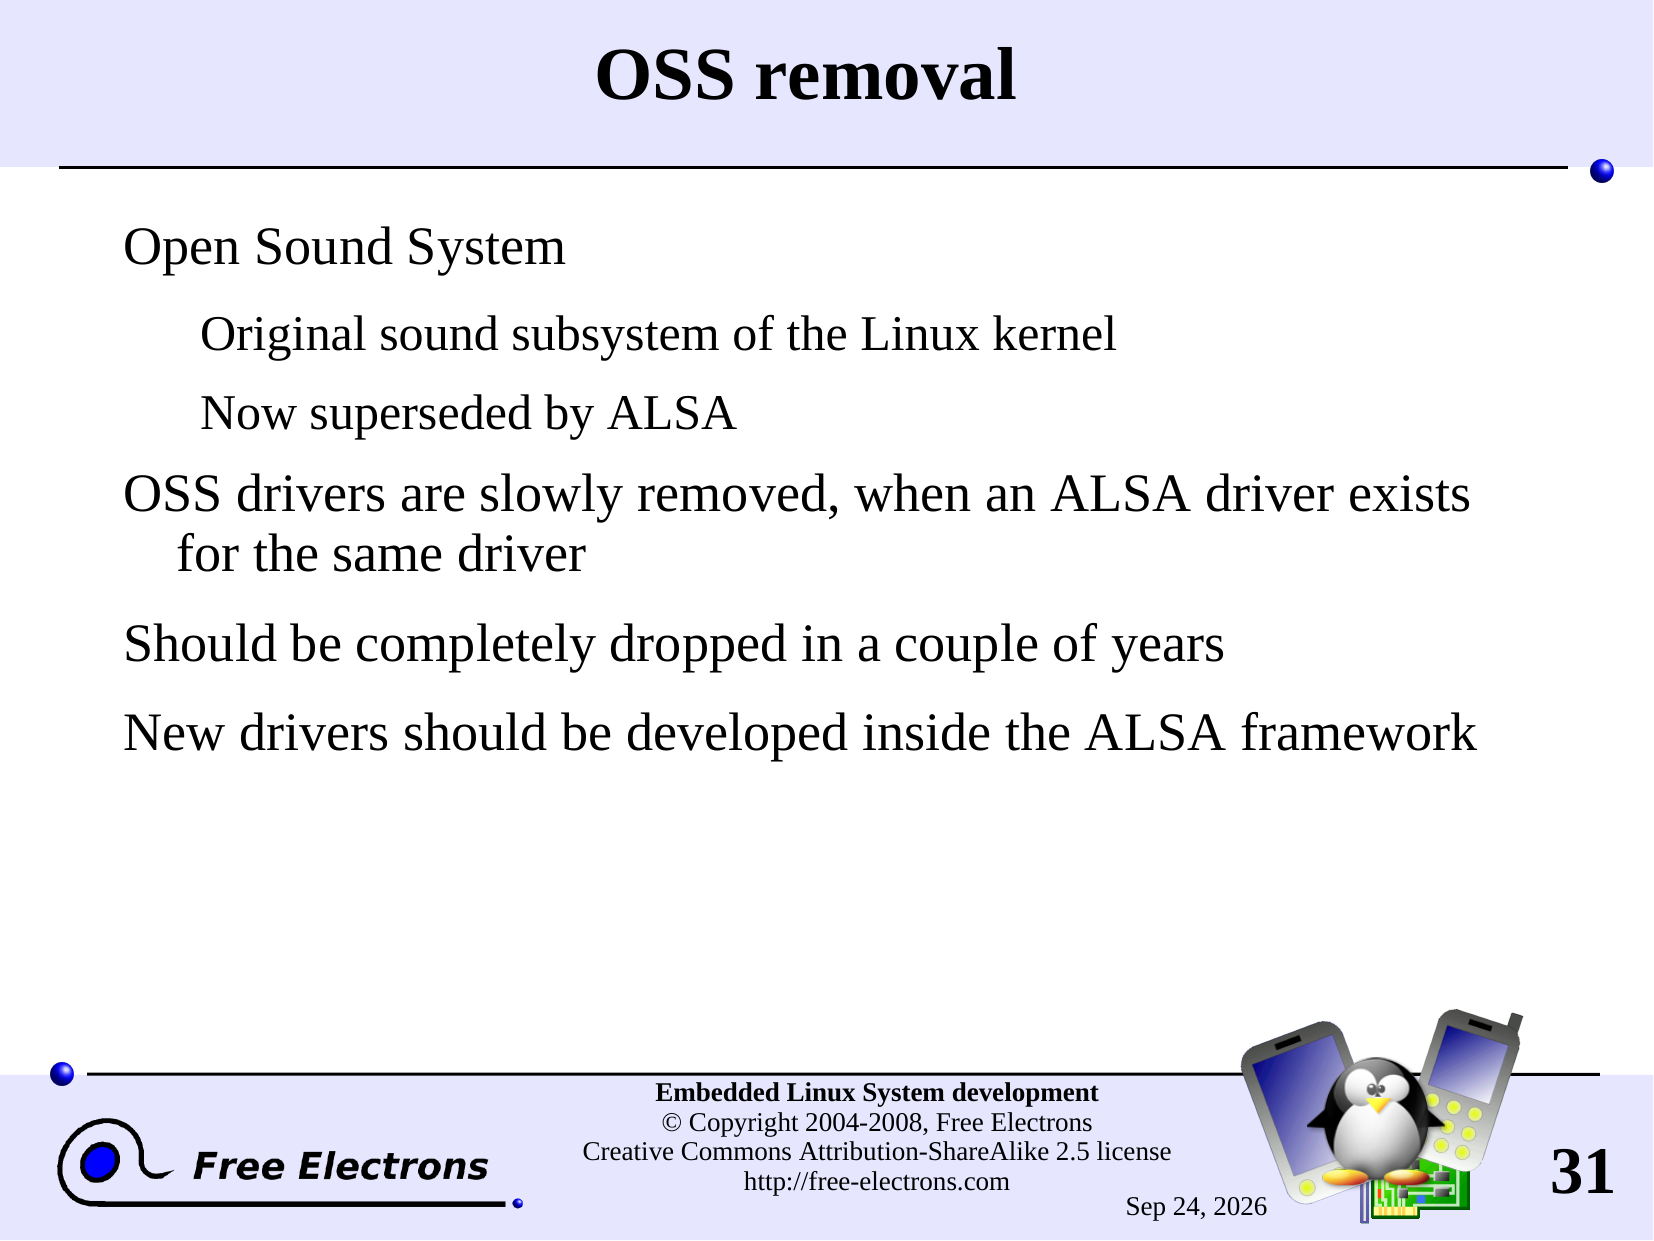

# OSS removal
Open Sound System
Original sound subsystem of the Linux kernel
Now superseded by ALSA
OSS drivers are slowly removed, when an ALSA driver exists for the same driver
Should be completely dropped in a couple of years
New drivers should be developed inside the ALSA framework